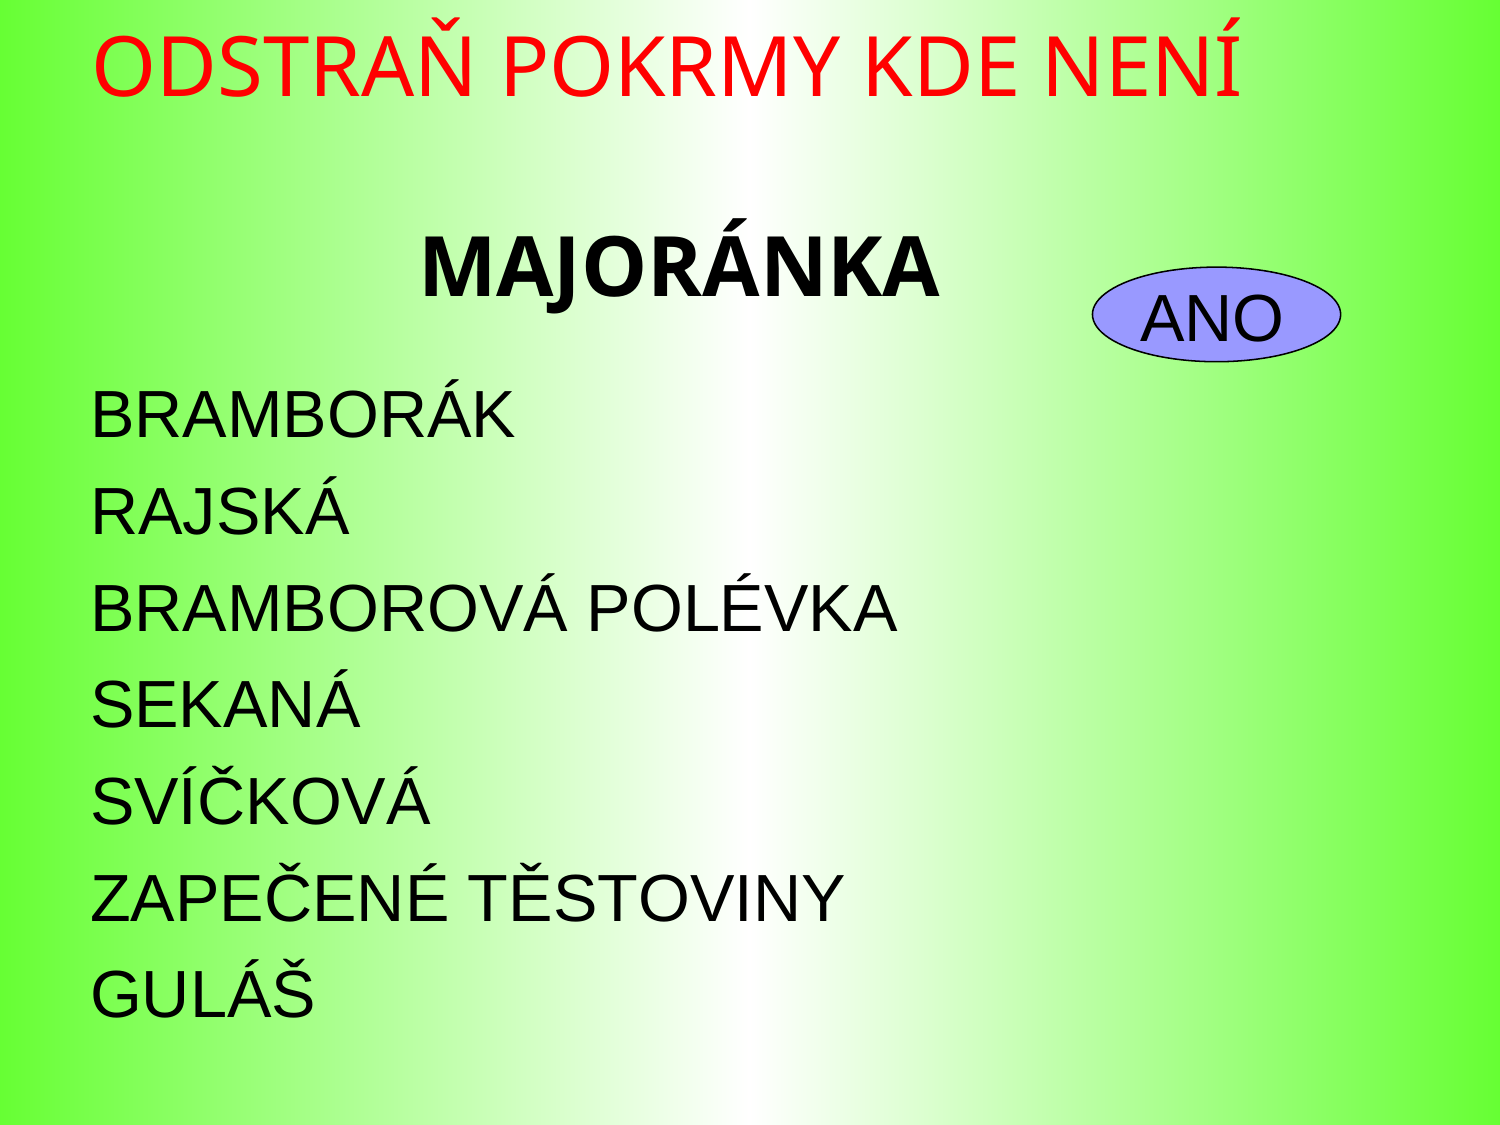

# ODSTRAŇ POKRMY KDE NENÍ MAJORÁNKA
								ANO
BRAMBORÁK
RAJSKÁ
BRAMBOROVÁ POLÉVKA
SEKANÁ
SVÍČKOVÁ
ZAPEČENÉ TĚSTOVINY
GULÁŠ